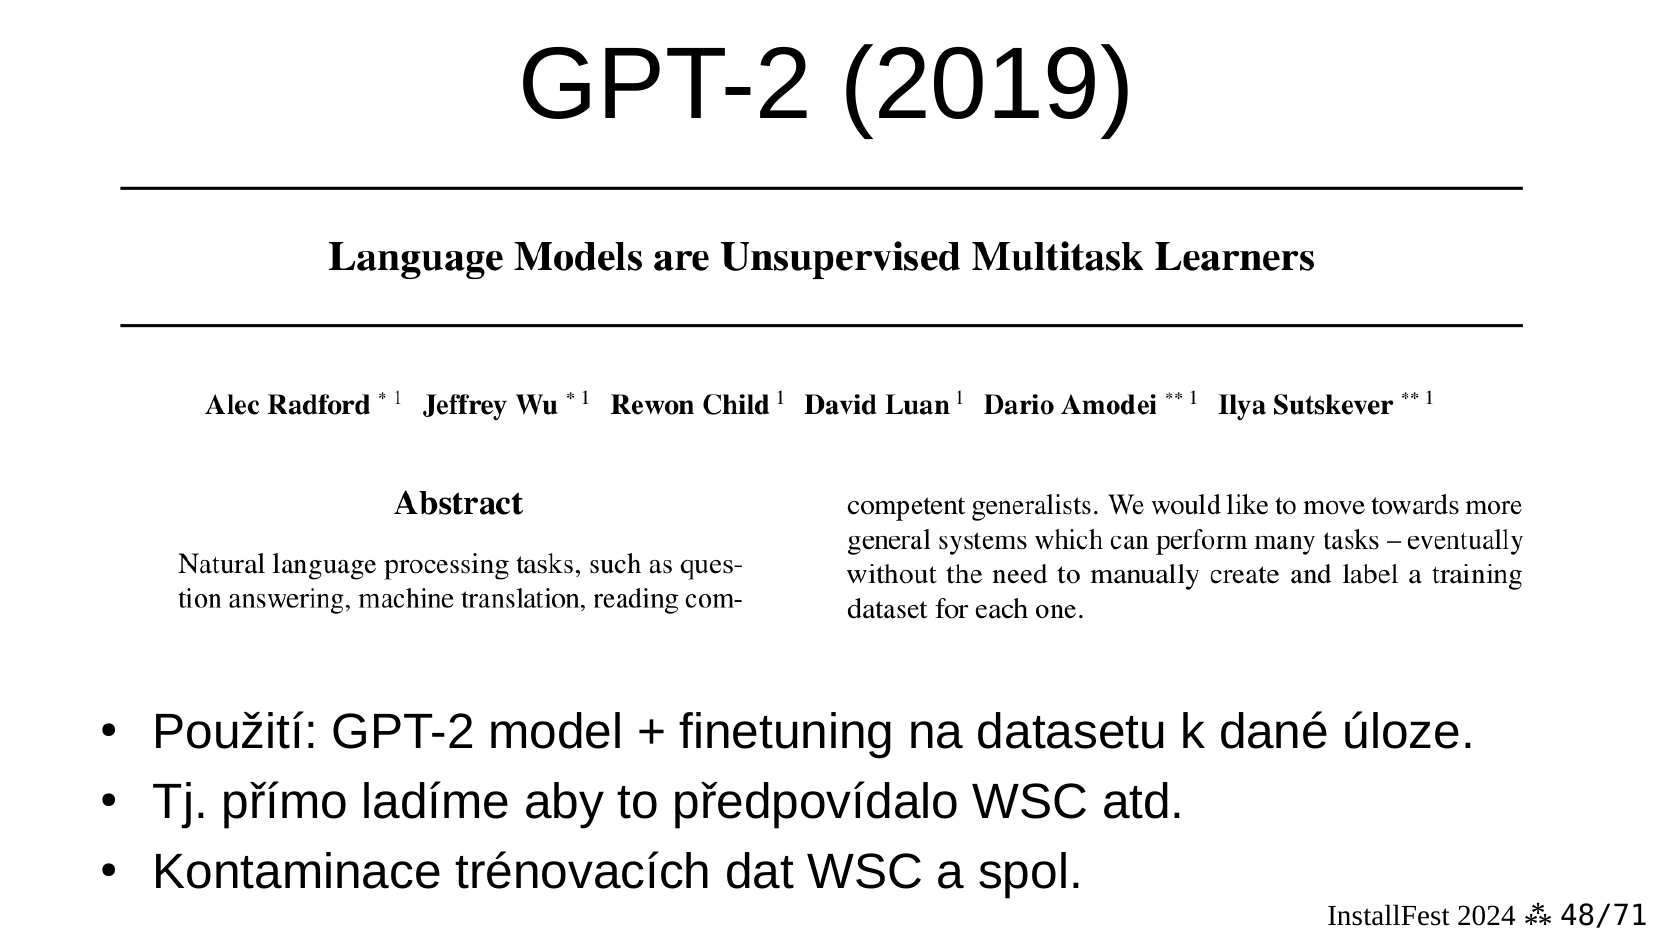

# GPT-2 (2019)
Použití: GPT-2 model + finetuning na datasetu k dané úloze.
Tj. přímo ladíme aby to předpovídalo WSC atd.
Kontaminace trénovacích dat WSC a spol.
48